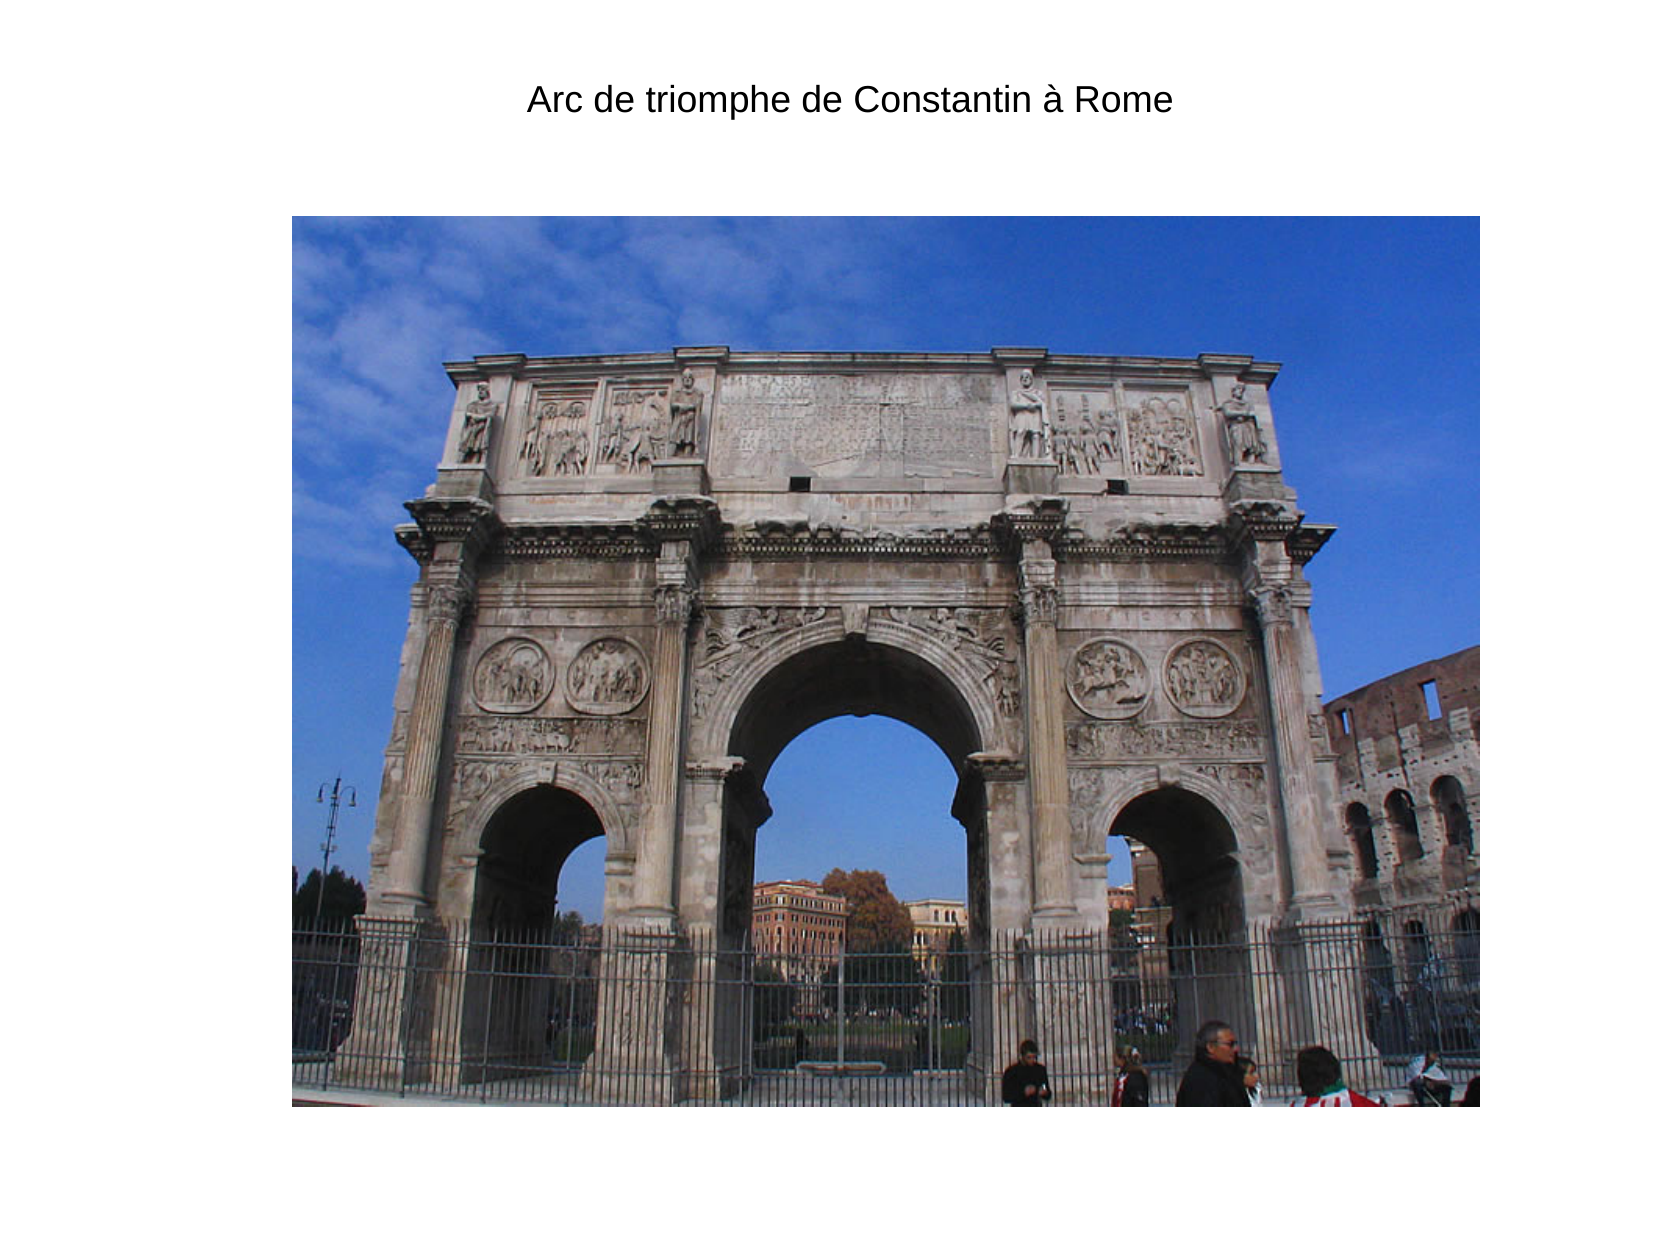

Arc de triomphe de Constantin à Rome